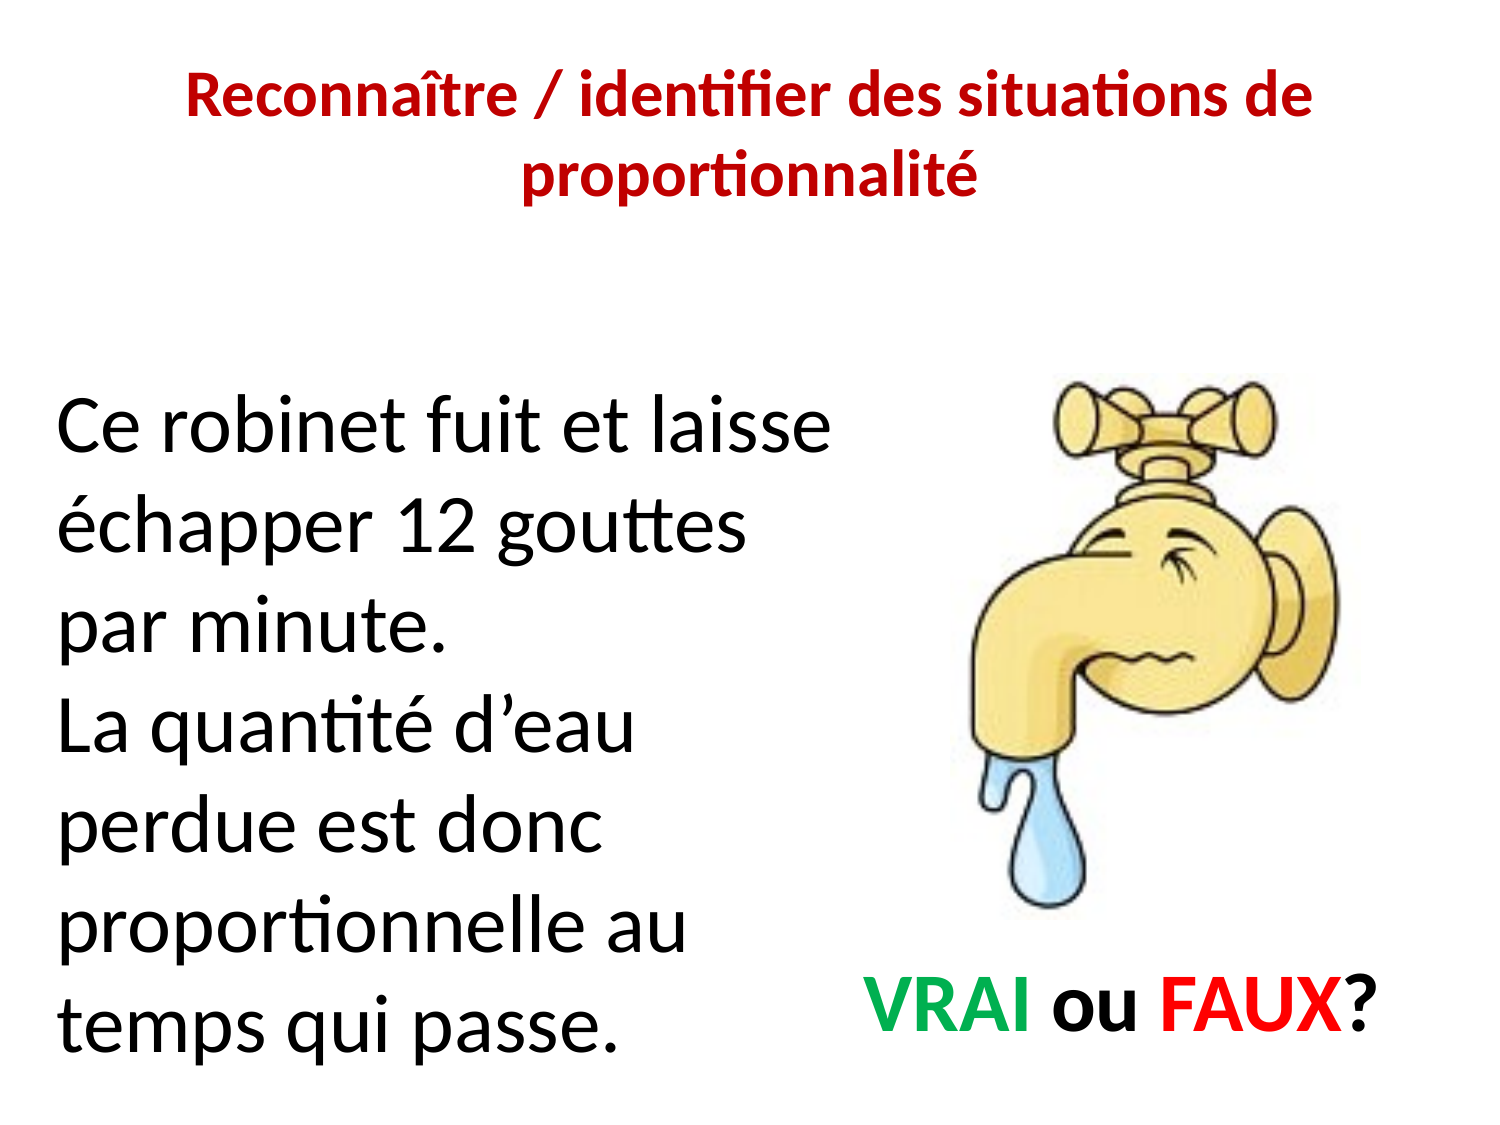

Reconnaître / identifier des situations de proportionnalité
Ce robinet fuit et laisse échapper 12 gouttes par minute.
La quantité d’eau perdue est donc proportionnelle au temps qui passe.
VRAI ou FAUX?